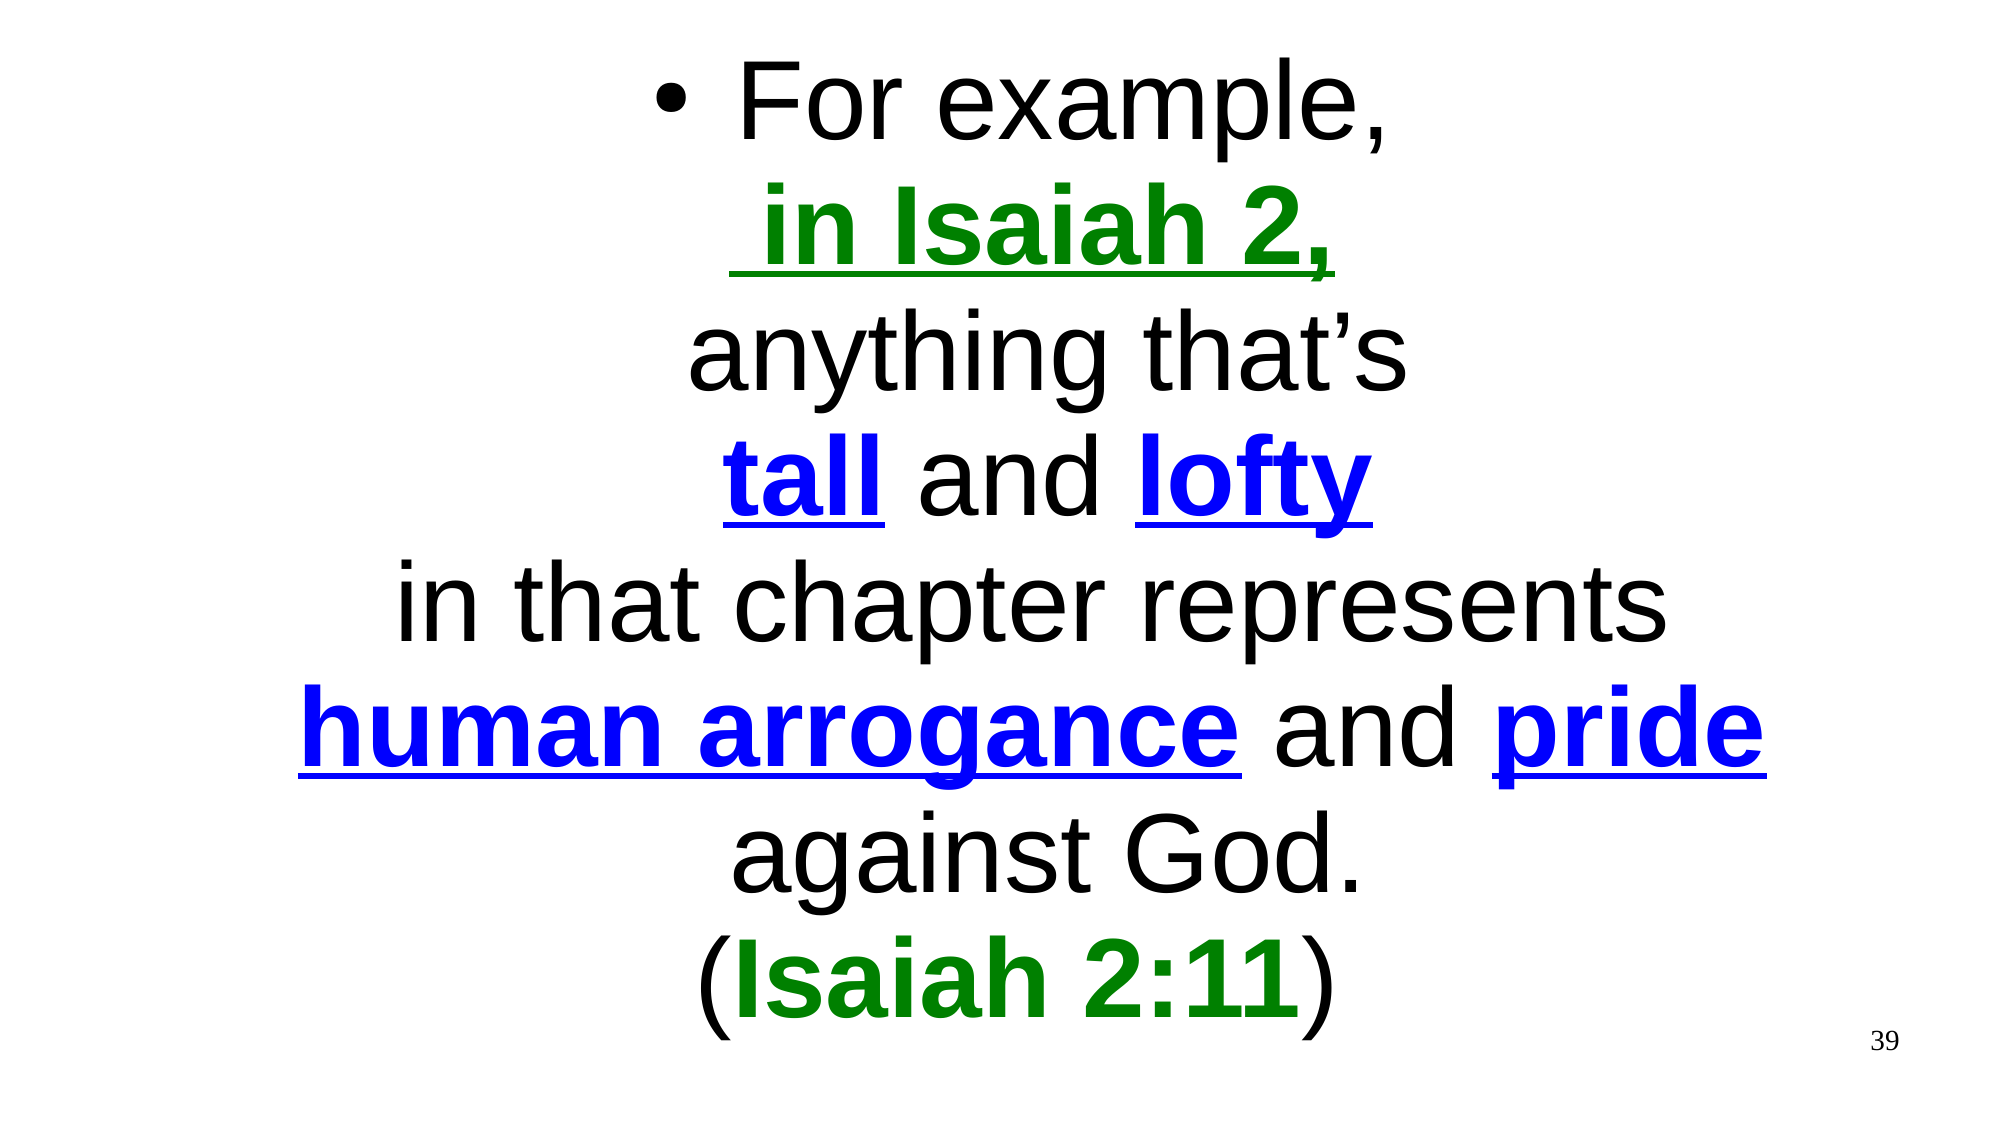

# For example, in Isaiah 2, anything that’s tall and lofty in that chapter represents human arrogance and pride against God. (Isaiah 2:11)
39